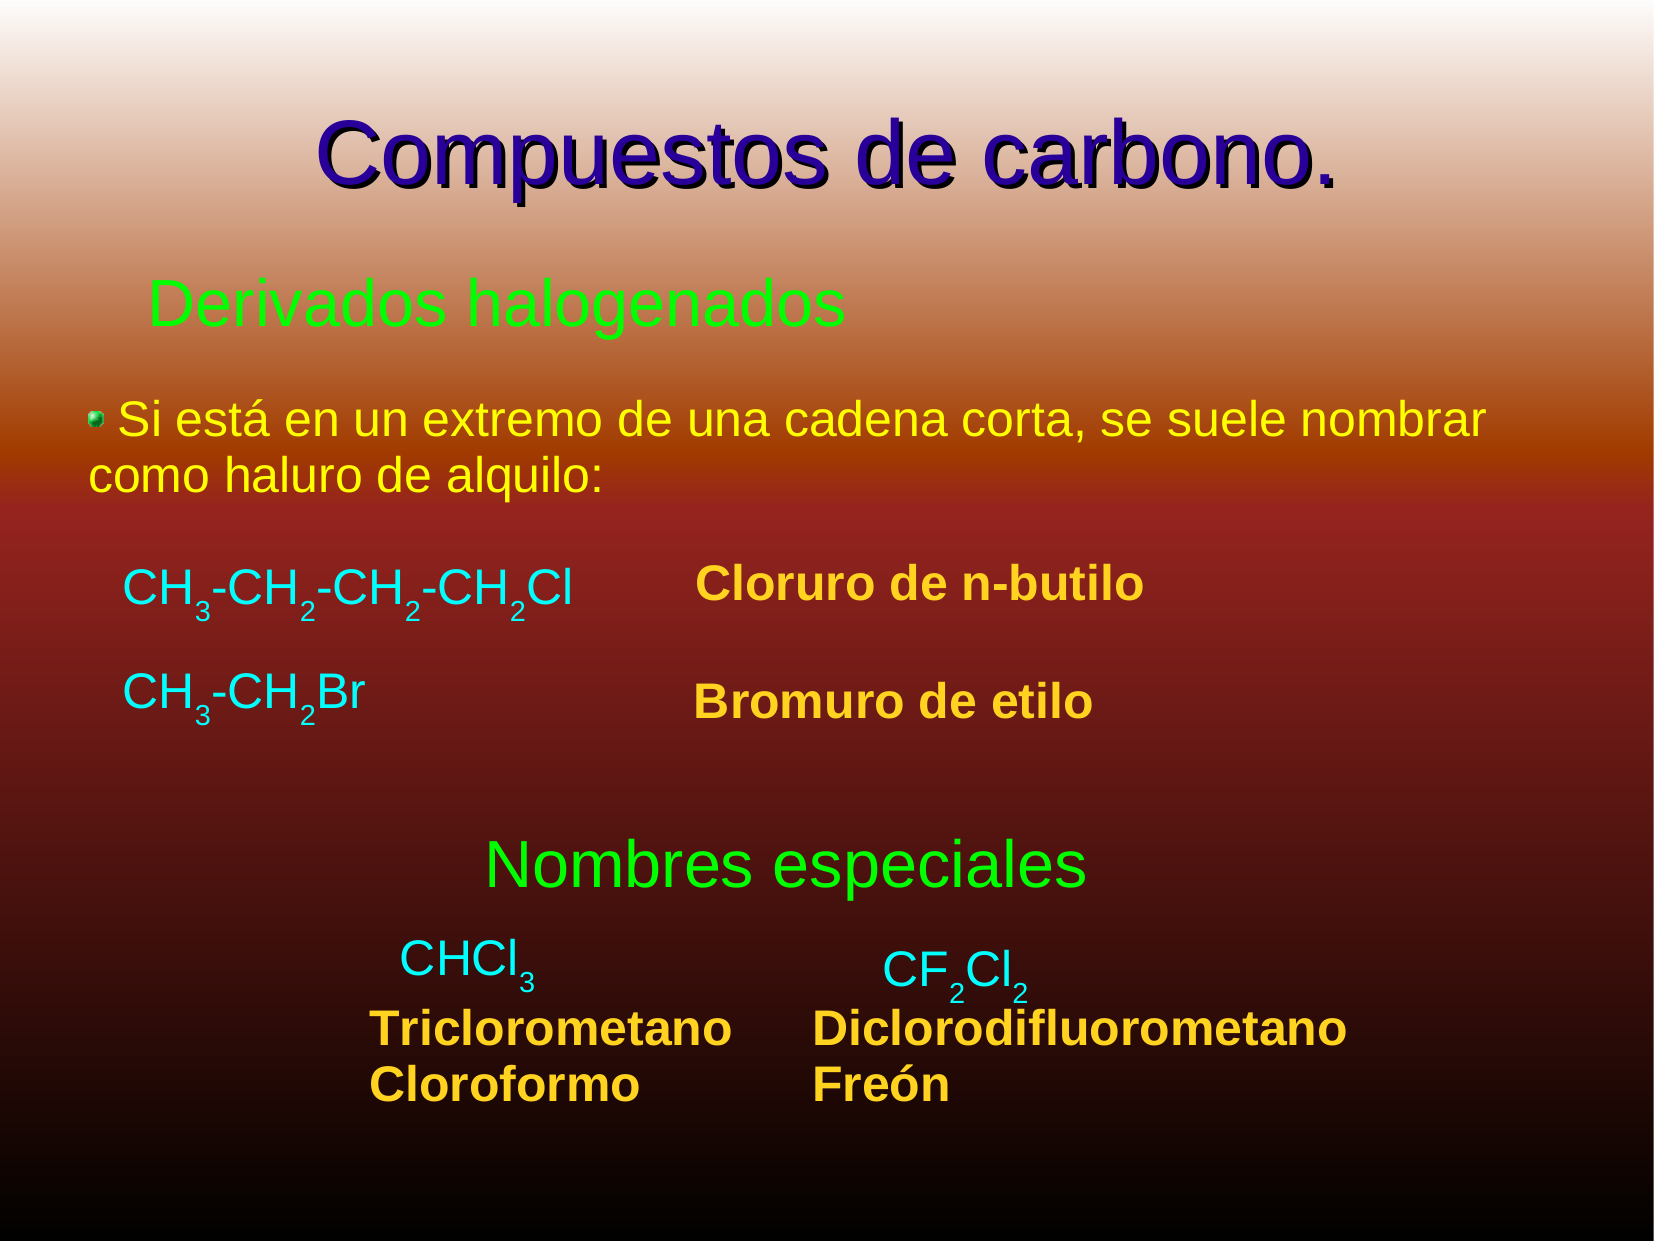

# Compuestos de carbono.
Derivados halogenados
 Si está en un extremo de una cadena corta, se suele nombrar como haluro de alquilo:
Cloruro de n-butilo
CH3-CH2-CH2-CH2Cl
CH3-CH2Br
Bromuro de etilo
Nombres especiales
 CHCl3
 CF2Cl2
Triclorometano
Cloroformo
Diclorodifluorometano
Freón